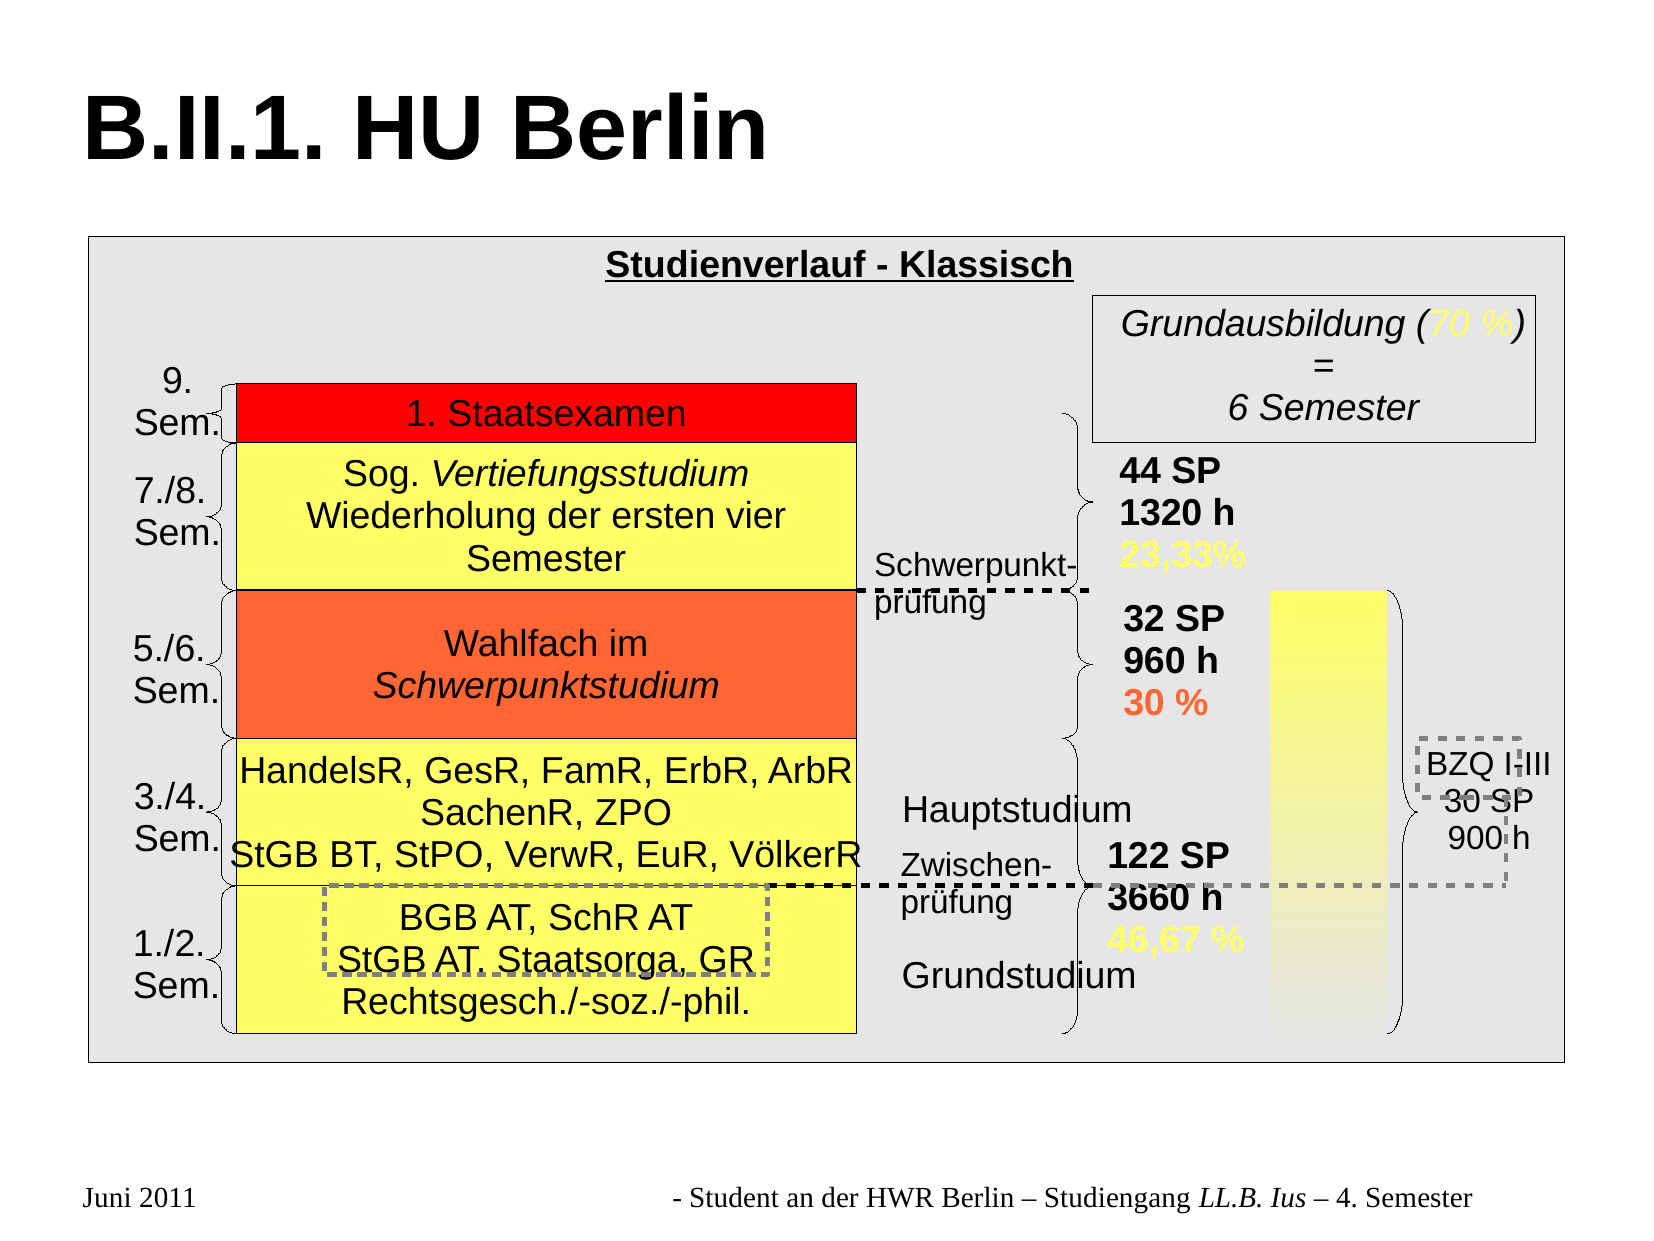

# B.II.1. HU Berlin
Studienverlauf - Klassisch
Grundausbildung (70 %)
=
6 Semester
9.
Sem.
1. Staatsexamen
44 SP
1320 h
23,33%
Sog. Vertiefungsstudium
Wiederholung der ersten vier
Semester
7./8.
Sem.
Schwerpunkt-
prüfung
Wahlfach im
Schwerpunktstudium
32 SP
960 h
30 %
5./6.
Sem.
HandelsR, GesR, FamR, ErbR, ArbR
SachenR, ZPO
StGB BT, StPO, VerwR, EuR, VölkerR
BZQ I-III
30 SP
900 h
3./4.
Sem.
Hauptstudium
122 SP
3660 h
46,67 %
Zwischen-
prüfung
BGB AT, SchR AT
StGB AT, Staatsorga, GR
Rechtsgesch./-soz./-phil.
1./2.
Sem.
Grundstudium